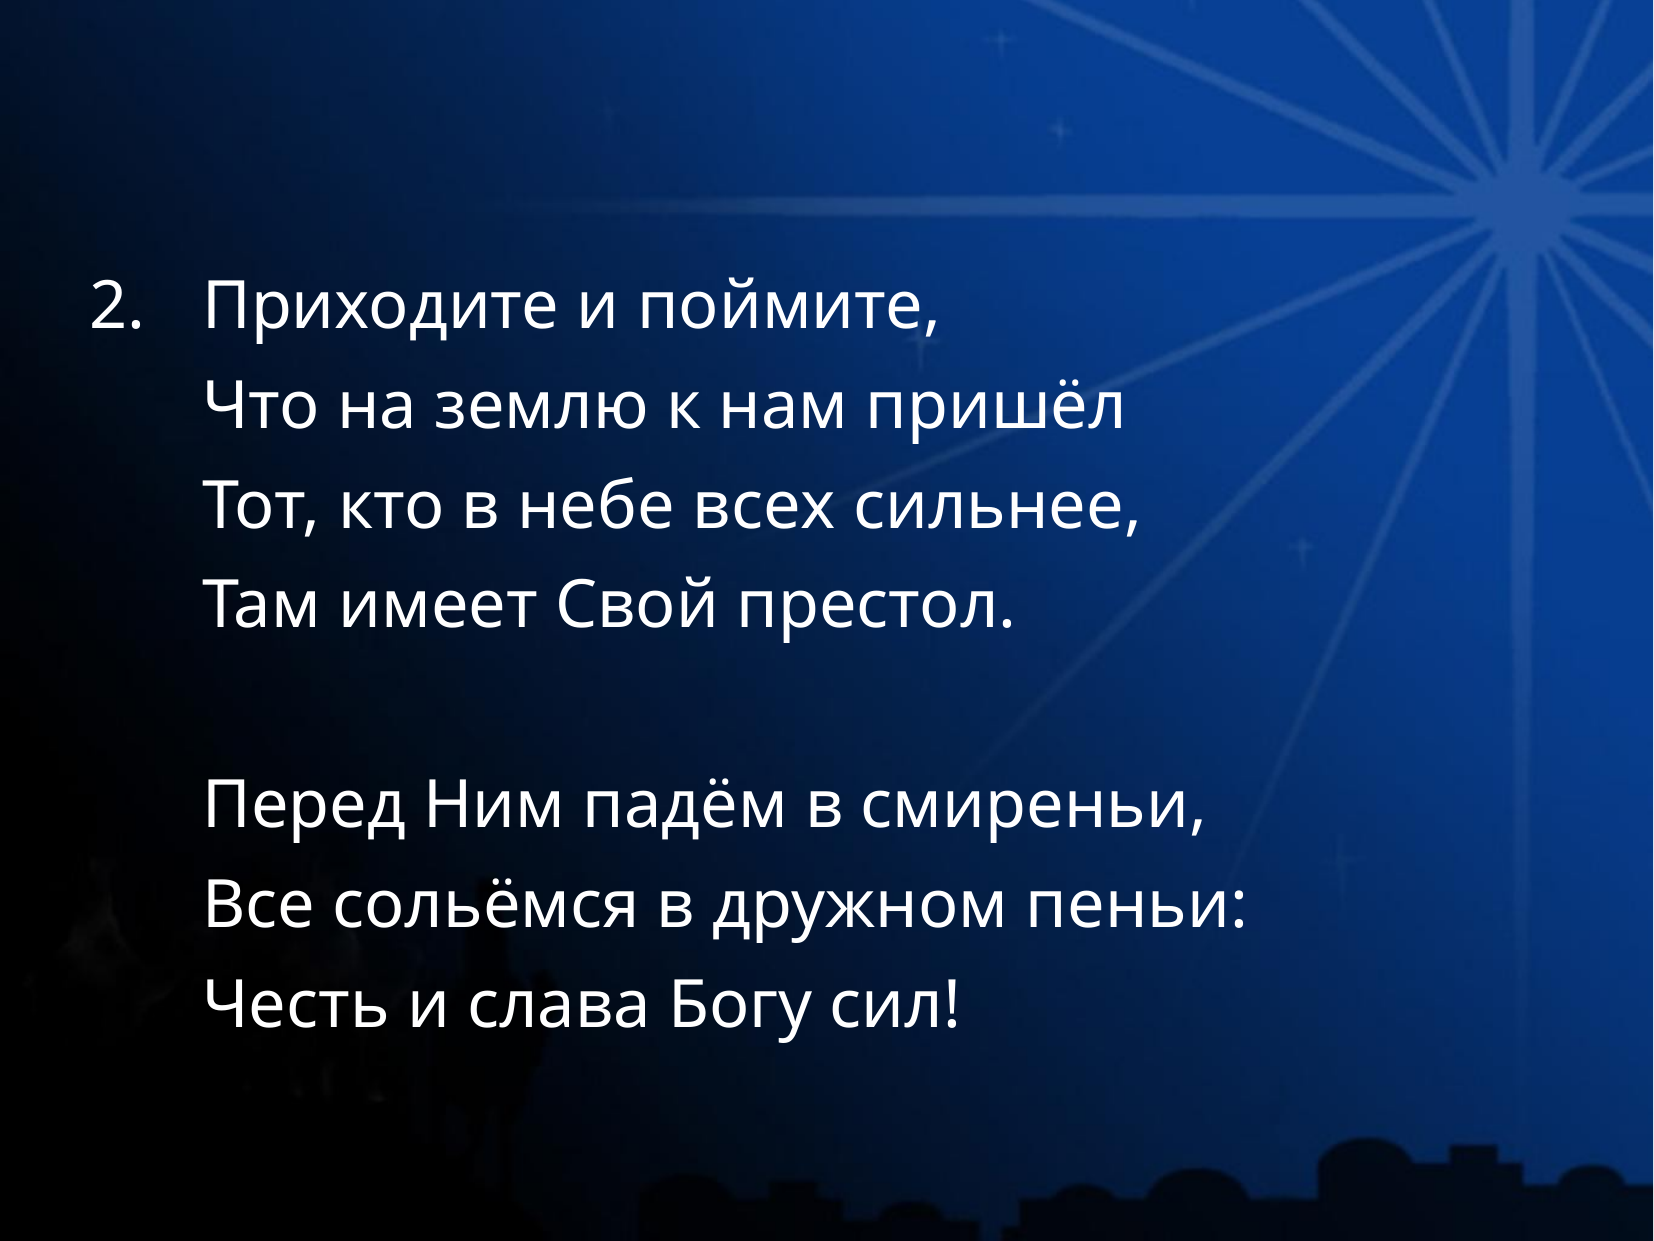

2.	Приходите и поймите,
	Что на землю к нам пришёл
	Тот, кто в небе всех сильнее,
	Там имеет Свой престол.
	Перед Ним падём в смиреньи,
	Все сольёмся в дружном пеньи:
	Честь и слава Богу сил!